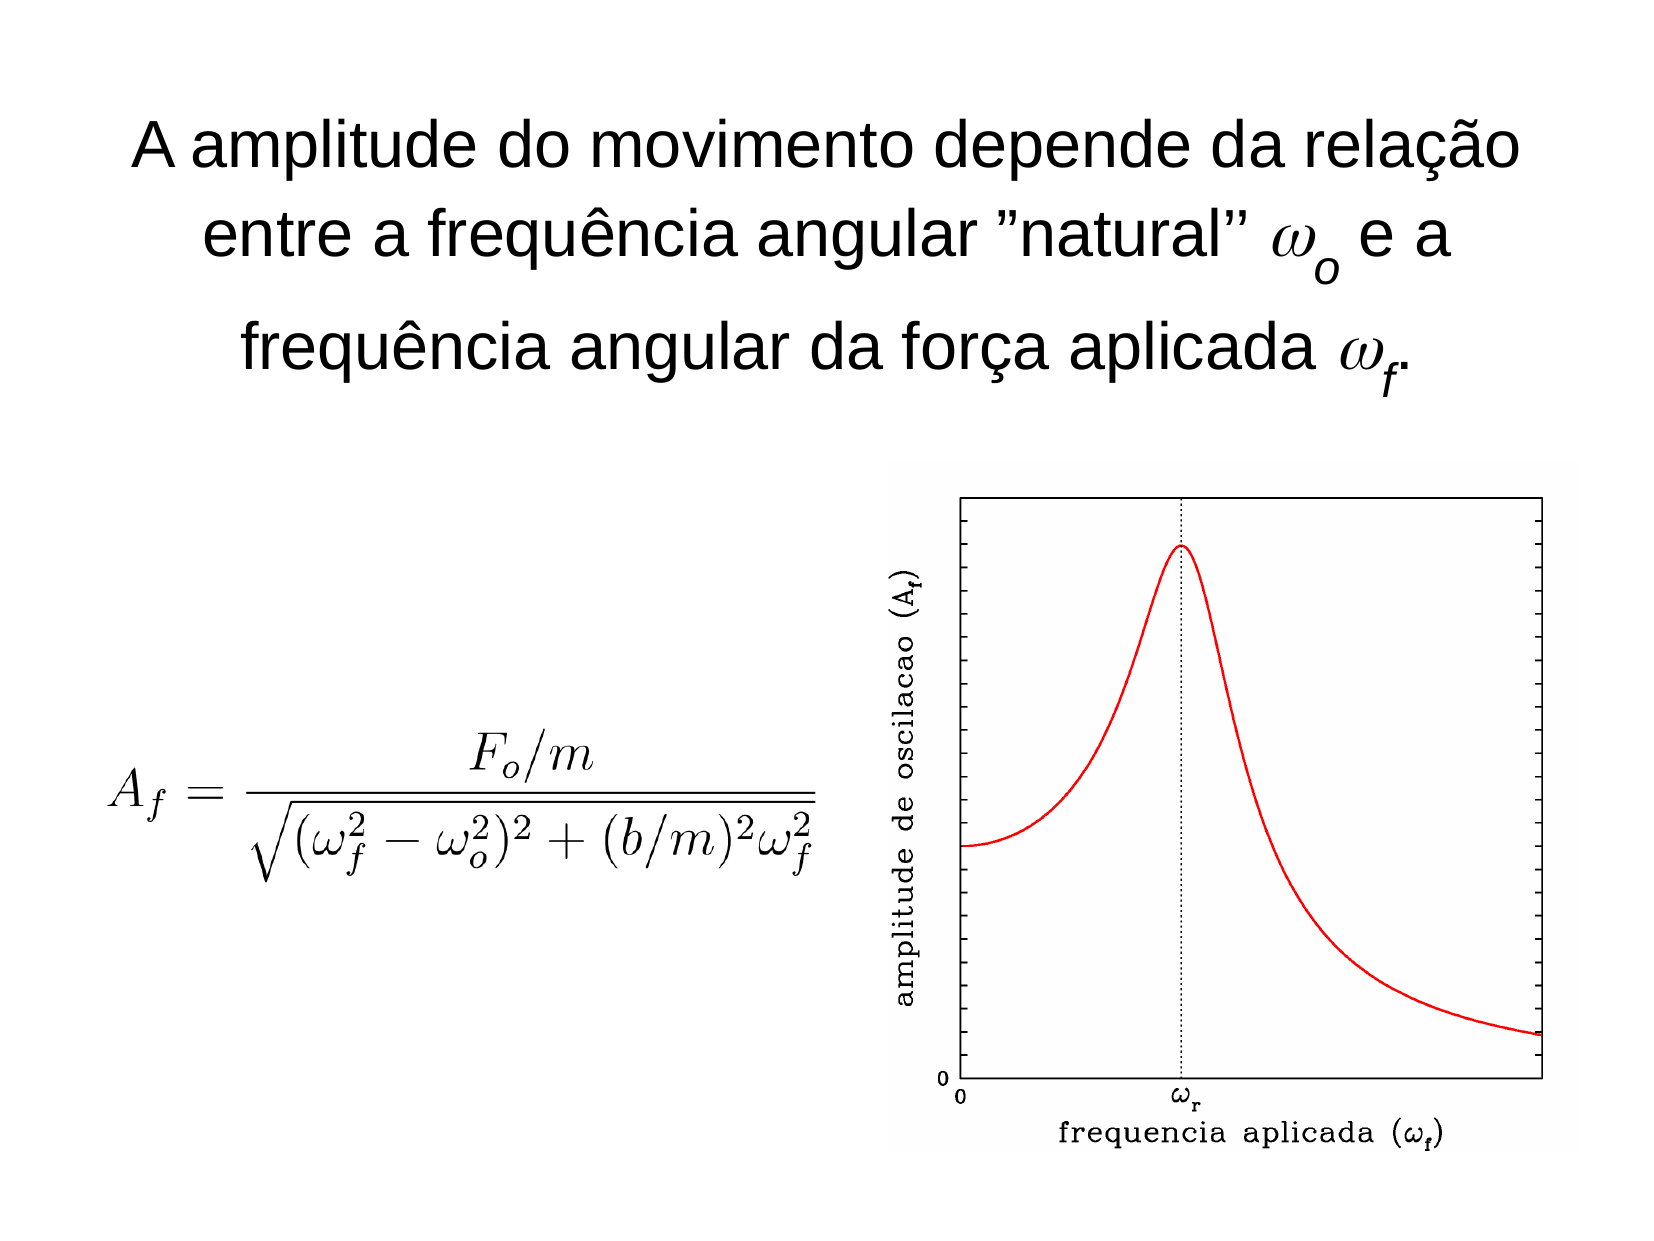

# A amplitude do movimento depende da relação entre a frequência angular ”natural’’ wo e a frequência angular da força aplicada wf.